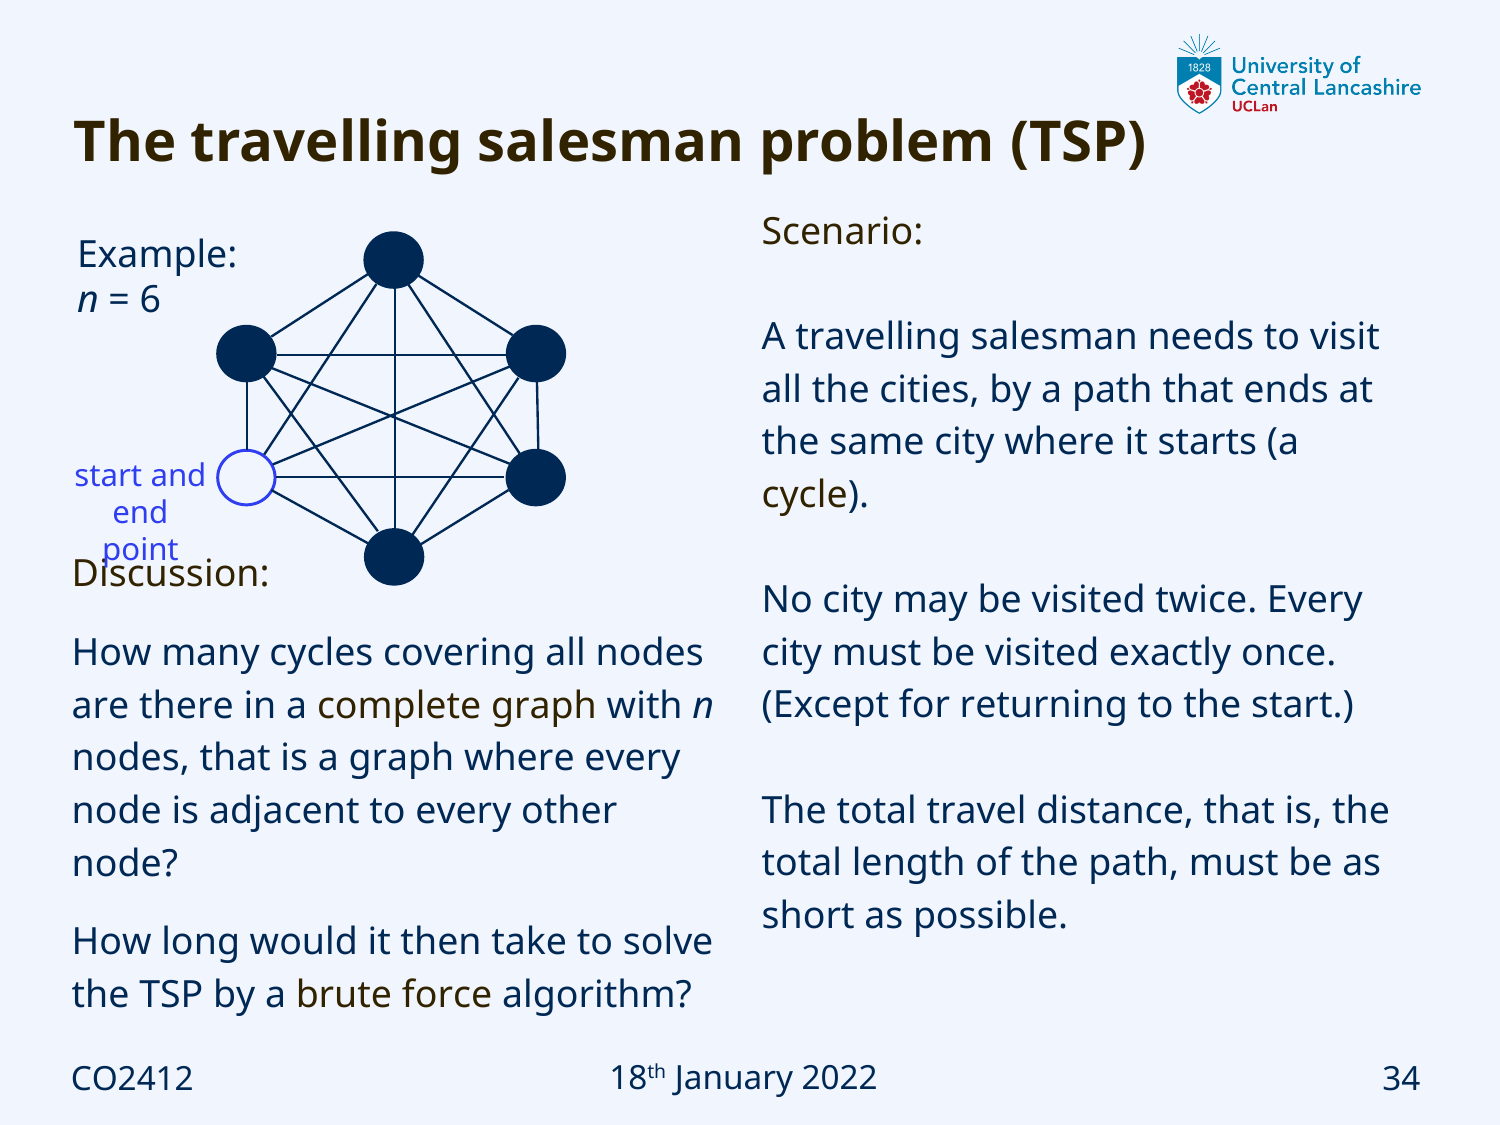

# The travelling salesman problem (TSP)
Scenario:
A travelling salesman needs to visit all the cities, by a path that ends at the same city where it starts (a cycle).
No city may be visited twice. Every city must be visited exactly once. (Except for returning to the start.)
The total travel distance, that is, the total length of the path, must be as short as possible.
Example:
n = 6
start and end point
Discussion:
How many cycles covering all nodes are there in a complete graph with n nodes, that is a graph where every node is adjacent to every other node?
How long would it then take to solve the TSP by a brute force algorithm?